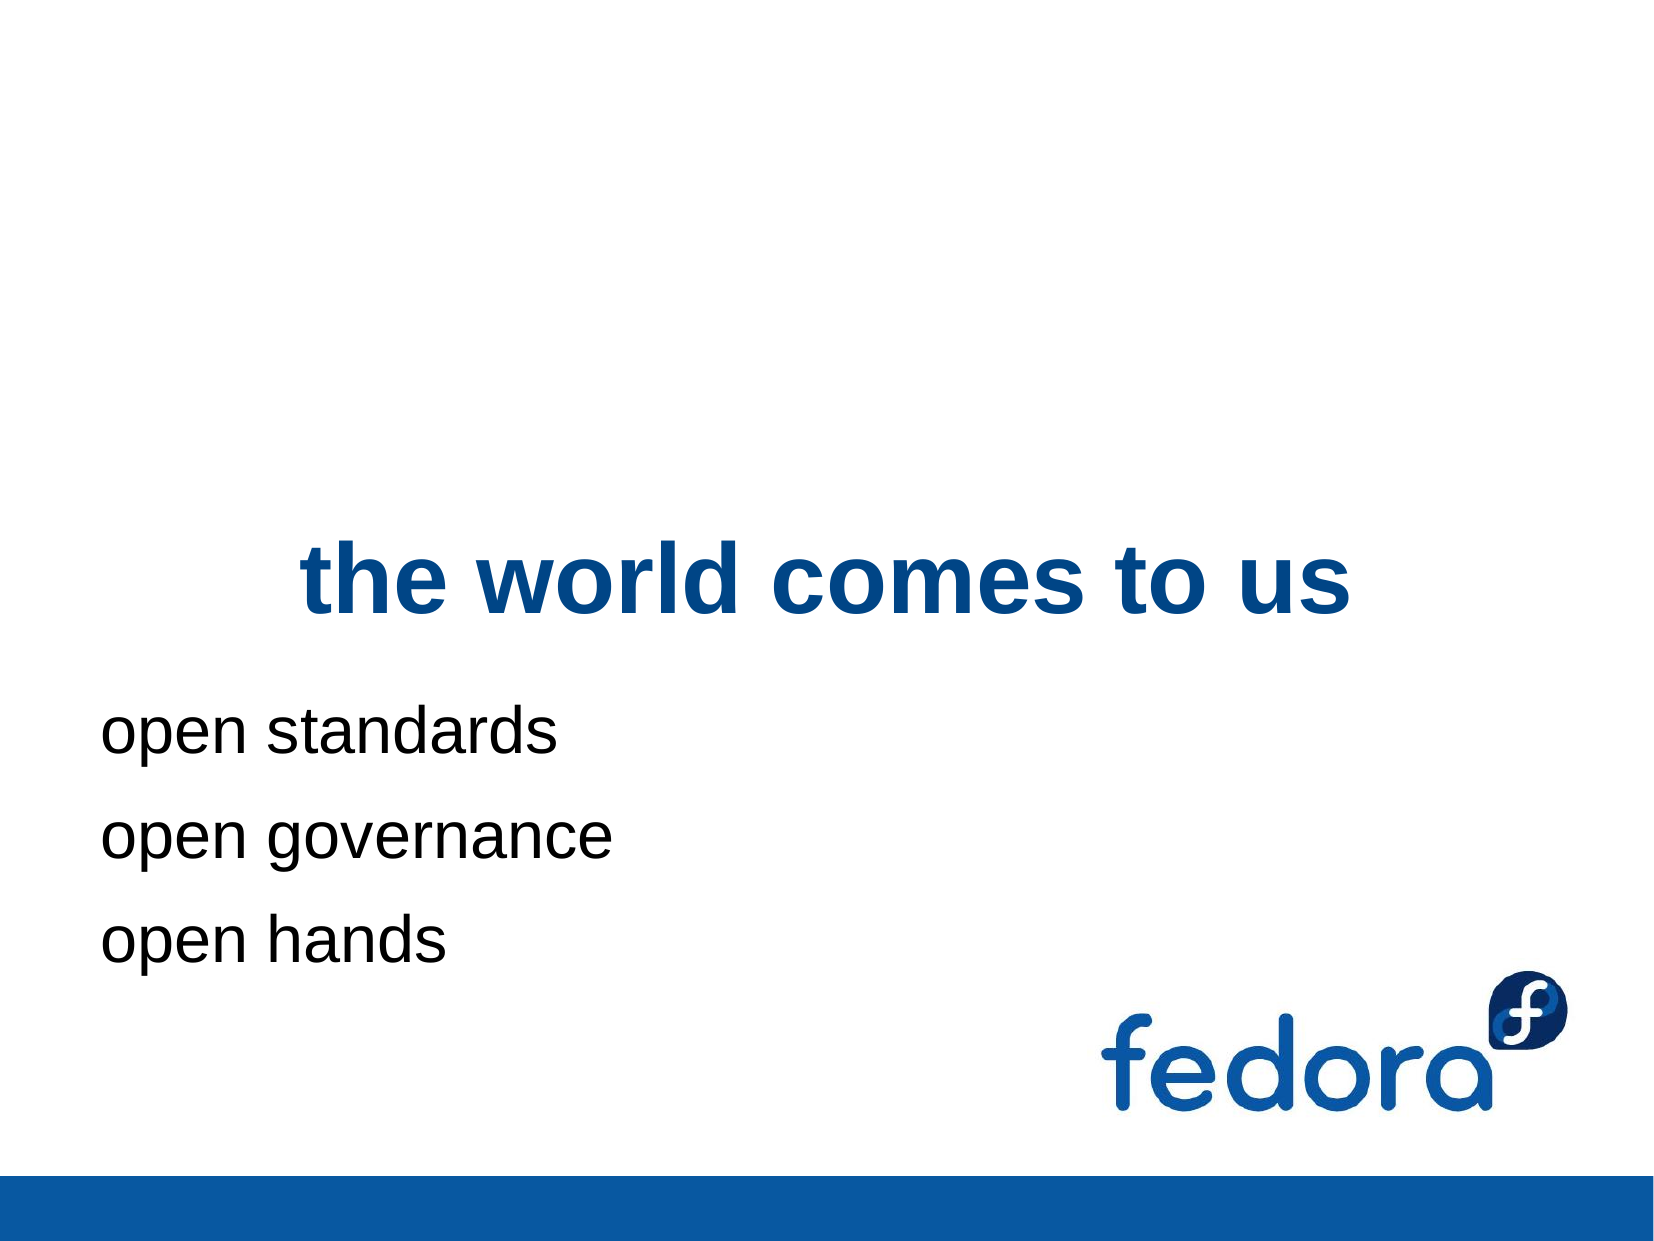

# the world comes to us
open standards
open governance
open hands